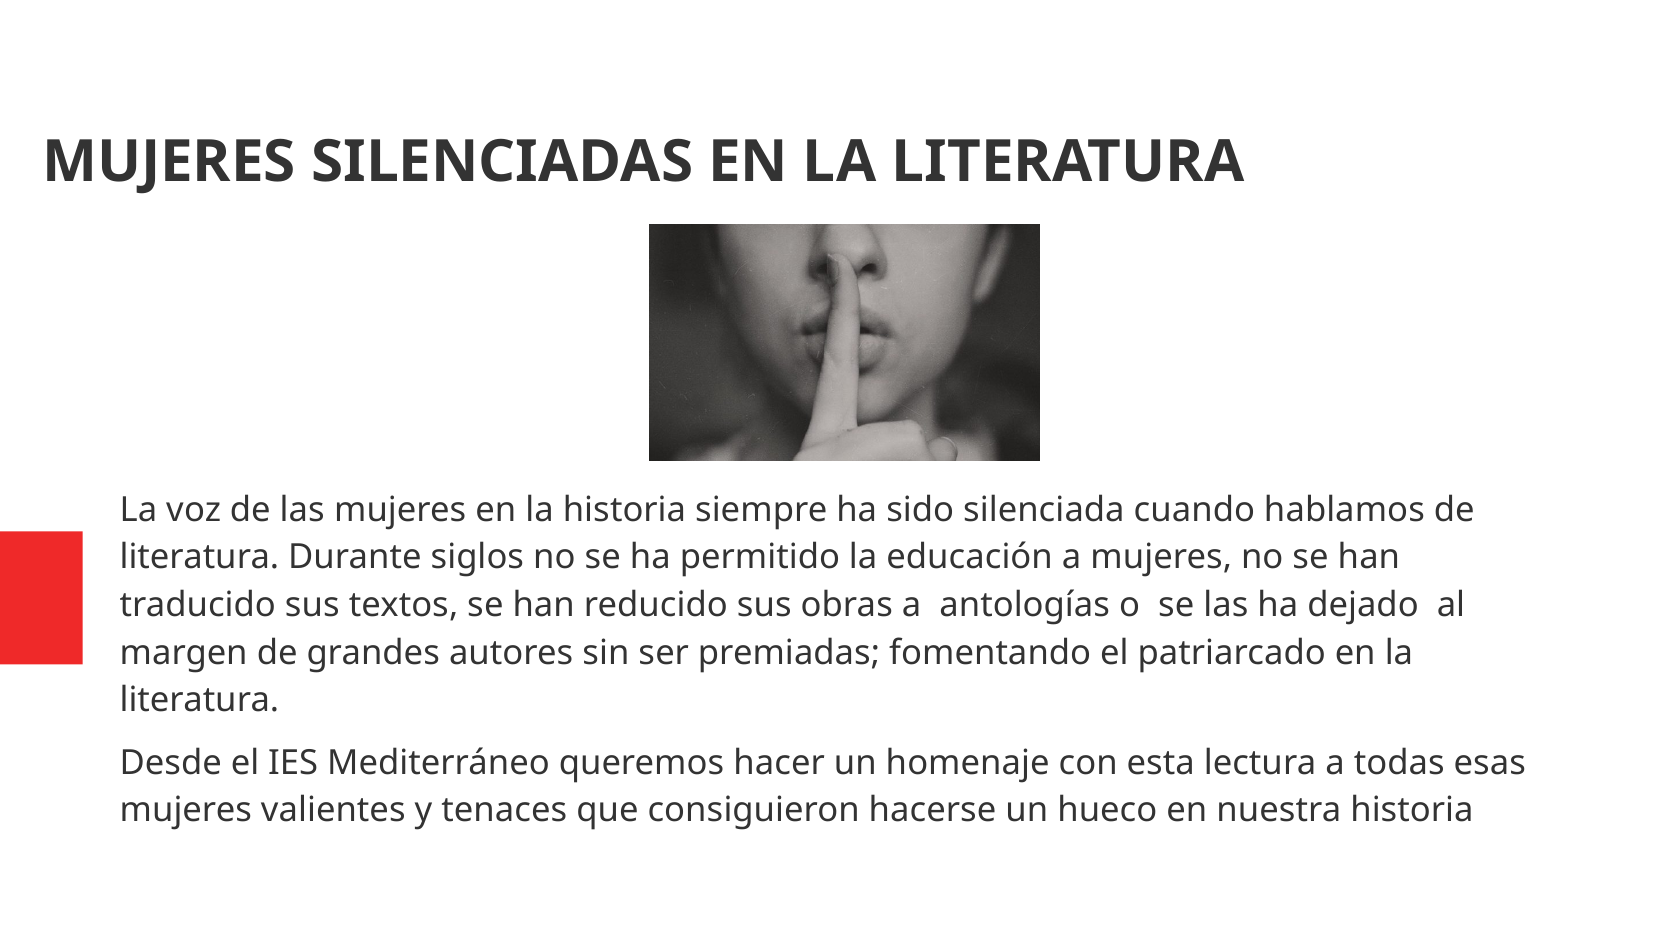

# MUJERES SILENCIADAS EN LA LITERATURA
La voz de las mujeres en la historia siempre ha sido silenciada cuando hablamos de literatura. Durante siglos no se ha permitido la educación a mujeres, no se han traducido sus textos, se han reducido sus obras a antologías o se las ha dejado al margen de grandes autores sin ser premiadas; fomentando el patriarcado en la literatura.
Desde el IES Mediterráneo queremos hacer un homenaje con esta lectura a todas esas mujeres valientes y tenaces que consiguieron hacerse un hueco en nuestra historia